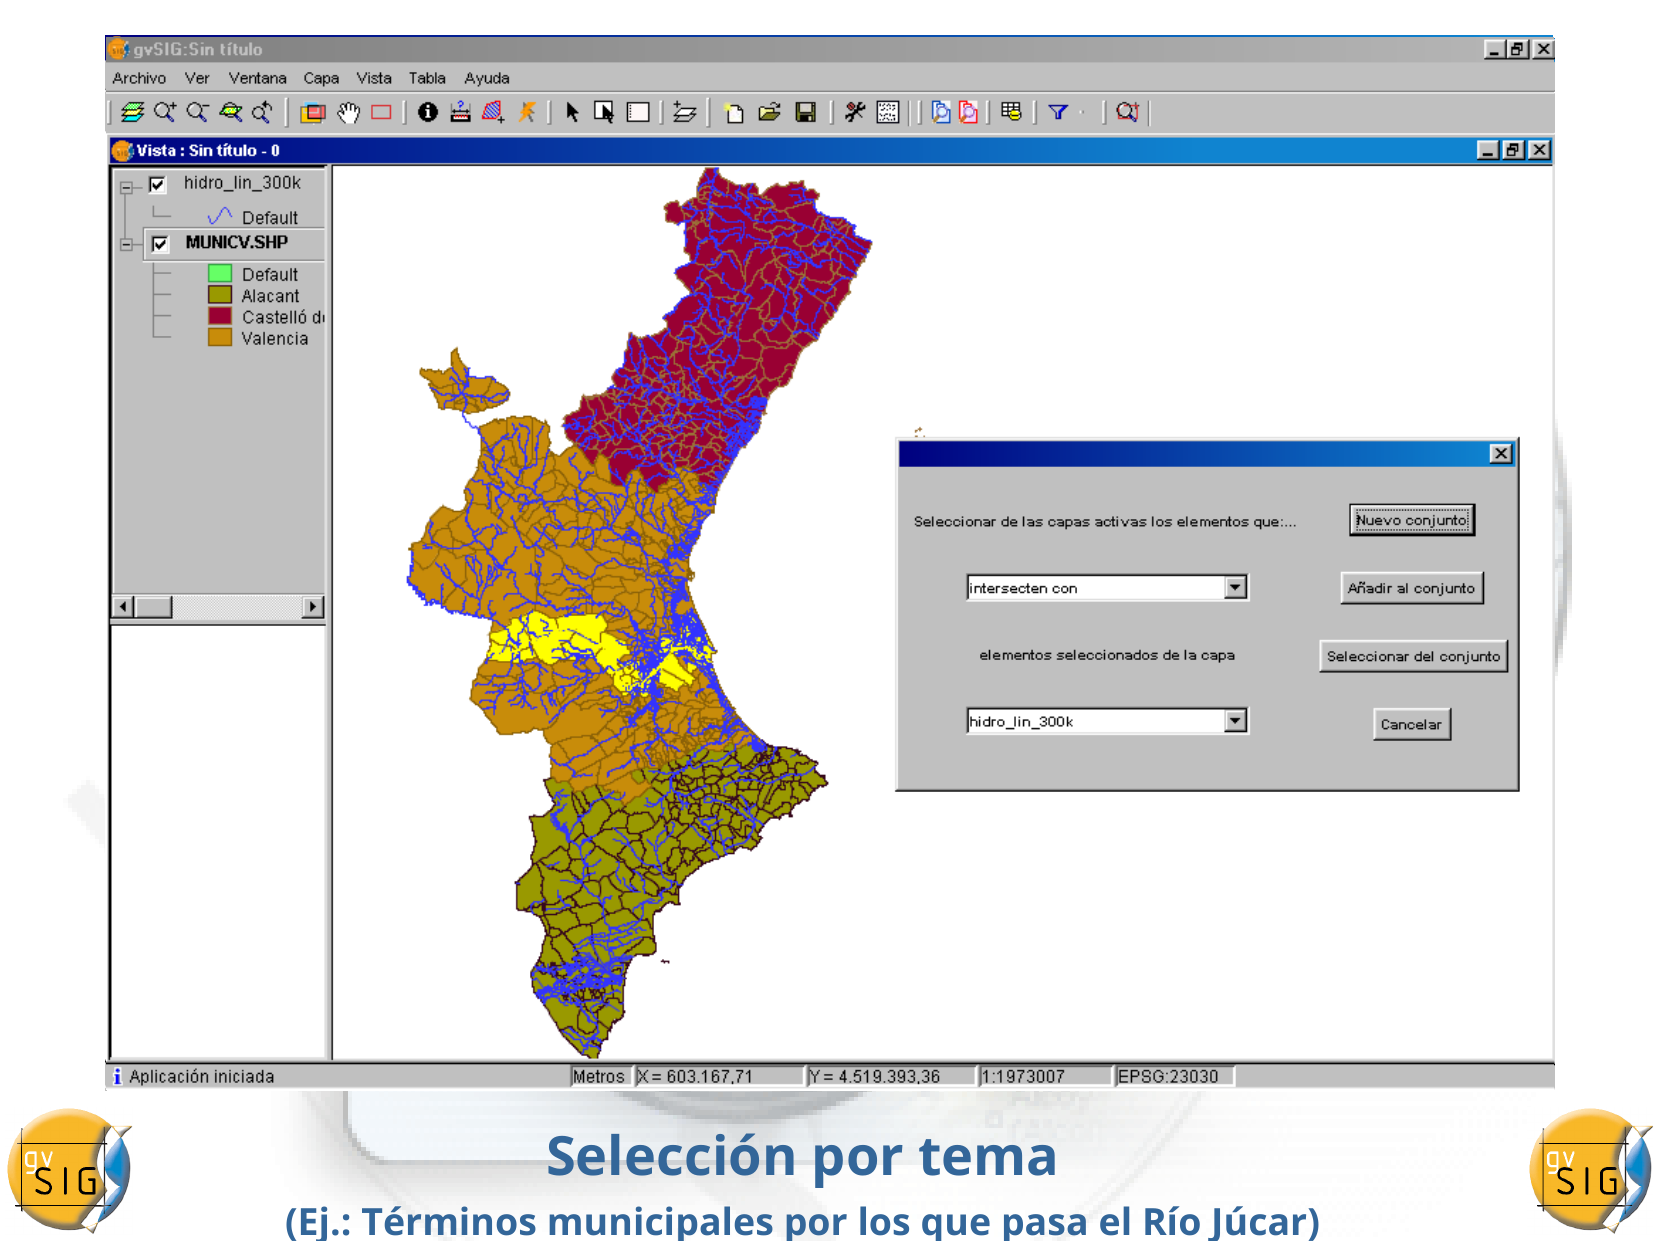

# Selección por tema
(Ej.: Términos municipales por los que pasa el Río Júcar)